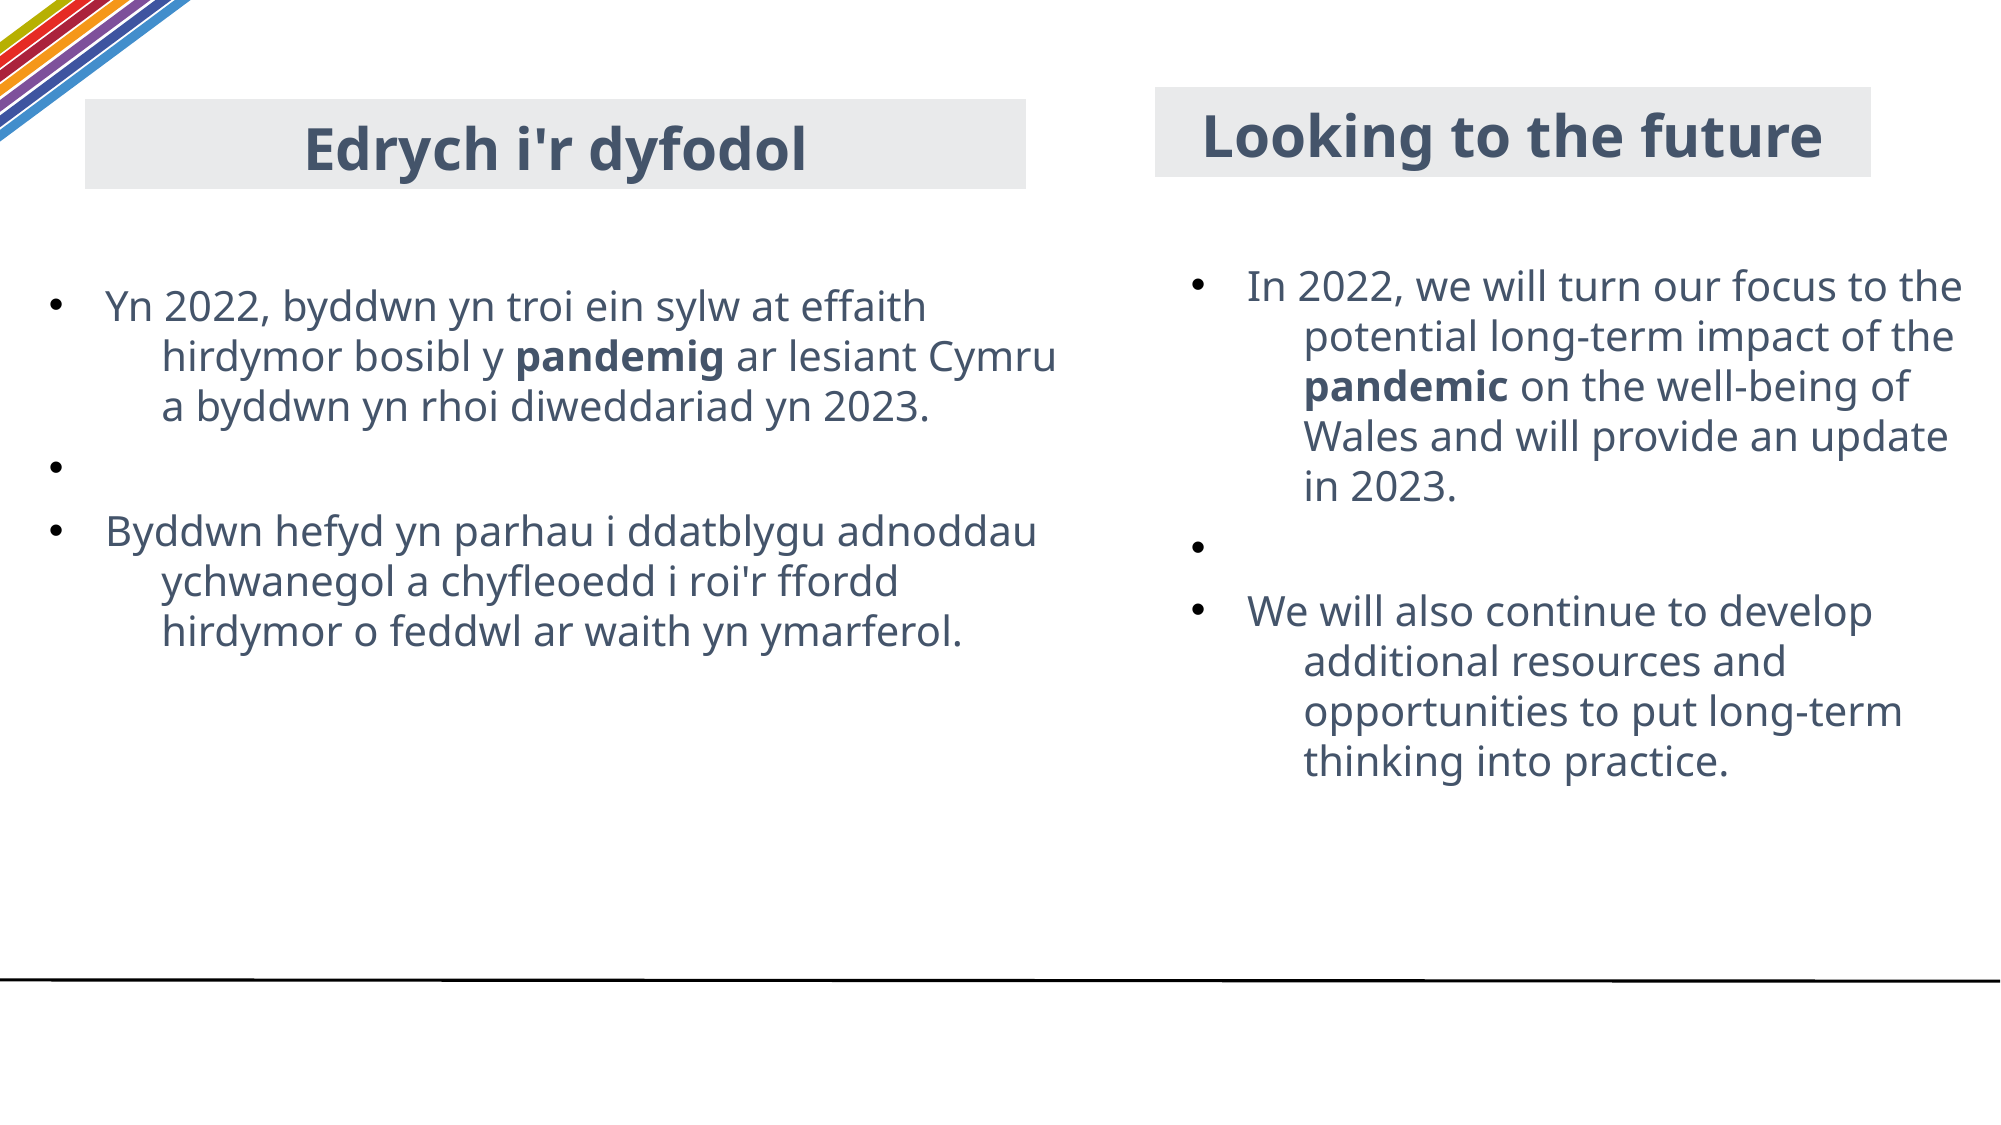

Looking to the future
Edrych i'r dyfodol
In 2022, we will turn our focus to the potential long-term impact of the pandemic on the well-being of Wales and will provide an update in 2023.
We will also continue to develop additional resources and opportunities to put long-term thinking into practice.
Yn 2022, byddwn yn troi ein sylw at effaith hirdymor bosibl y pandemig ar lesiant Cymru a byddwn yn rhoi diweddariad yn 2023.
Byddwn hefyd yn parhau i ddatblygu adnoddau ychwanegol a chyfleoedd i roi'r ffordd hirdymor o feddwl ar waith yn ymarferol.